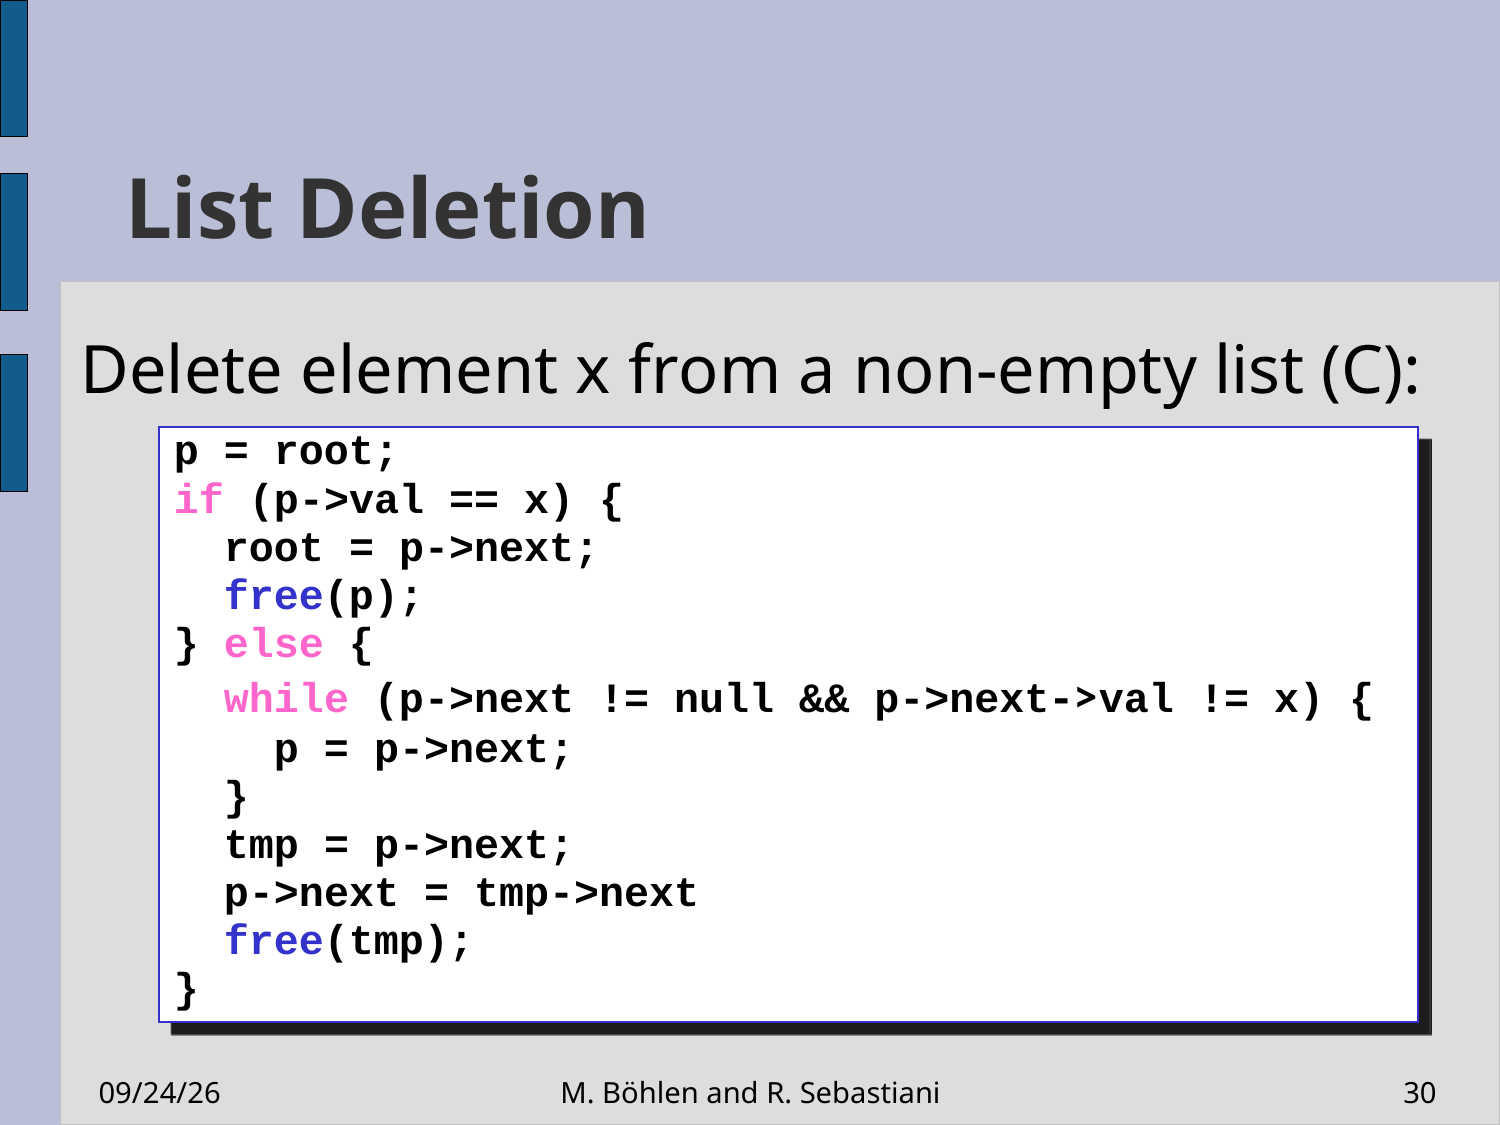

# List Deletion
Delete element x from a non-empty list (C):
p = root;
if (p->val == x) {
 root = p->next;
 free(p);
} else {
 while (p->next != null && p->next->val != x) {
 p = p->next;
 }
 tmp = p->next;
 p->next = tmp->next
 free(tmp);
}
M. Böhlen and R. Sebastiani
30